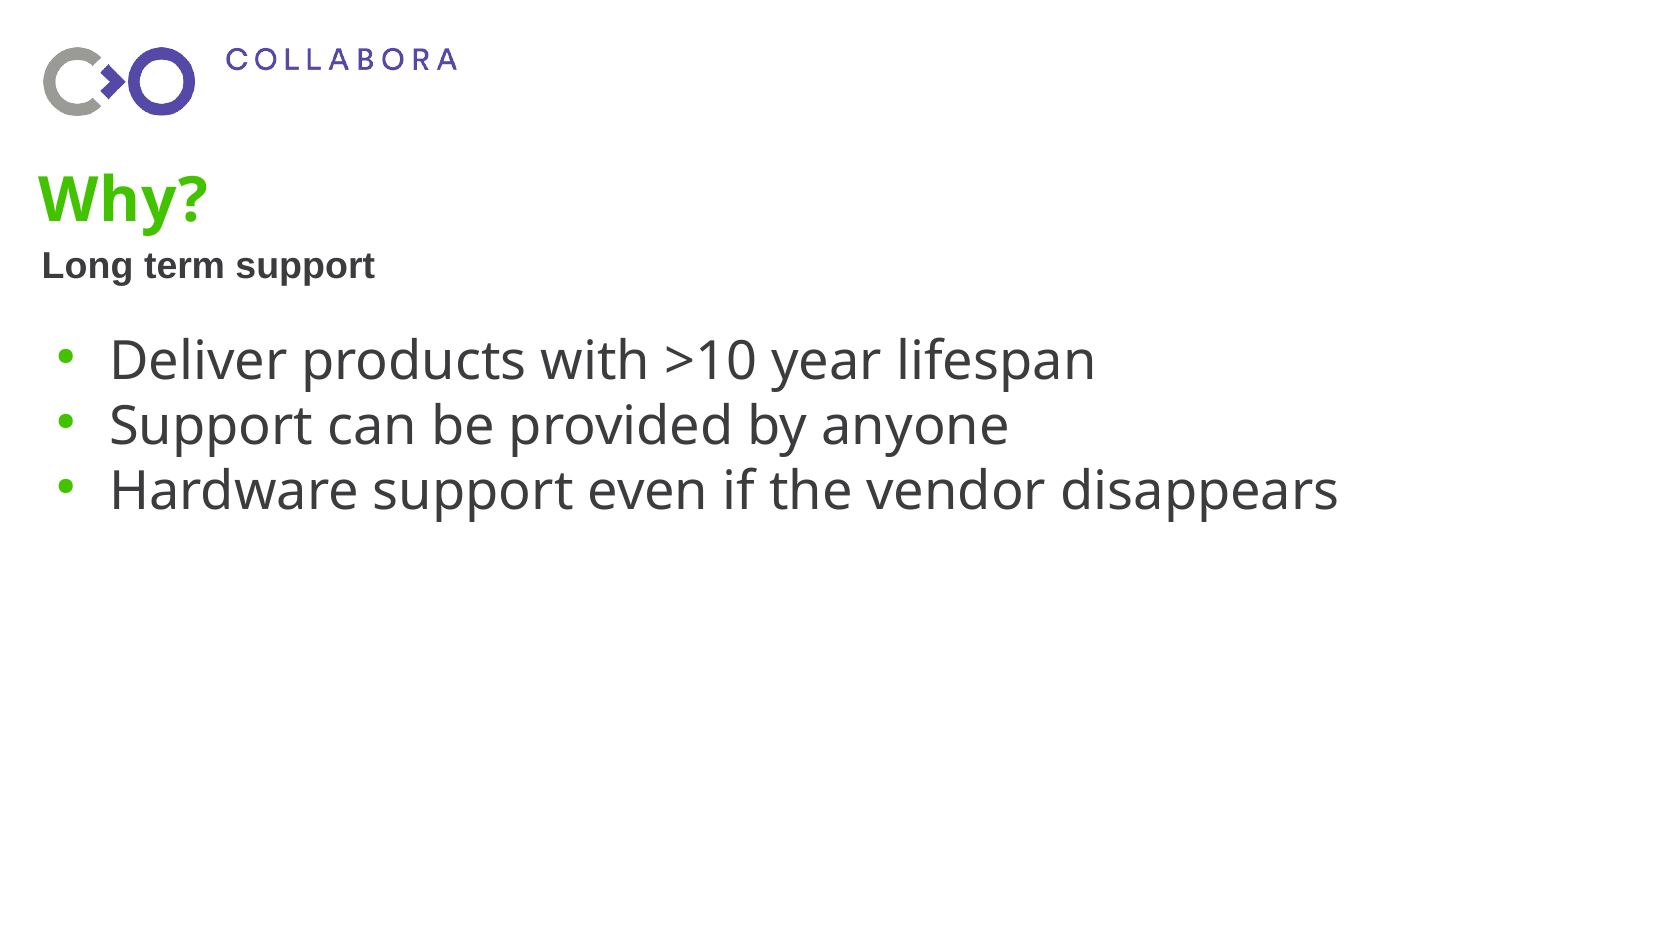

# Why?
Long term support
Deliver products with >10 year lifespan
Support can be provided by anyone
Hardware support even if the vendor disappears